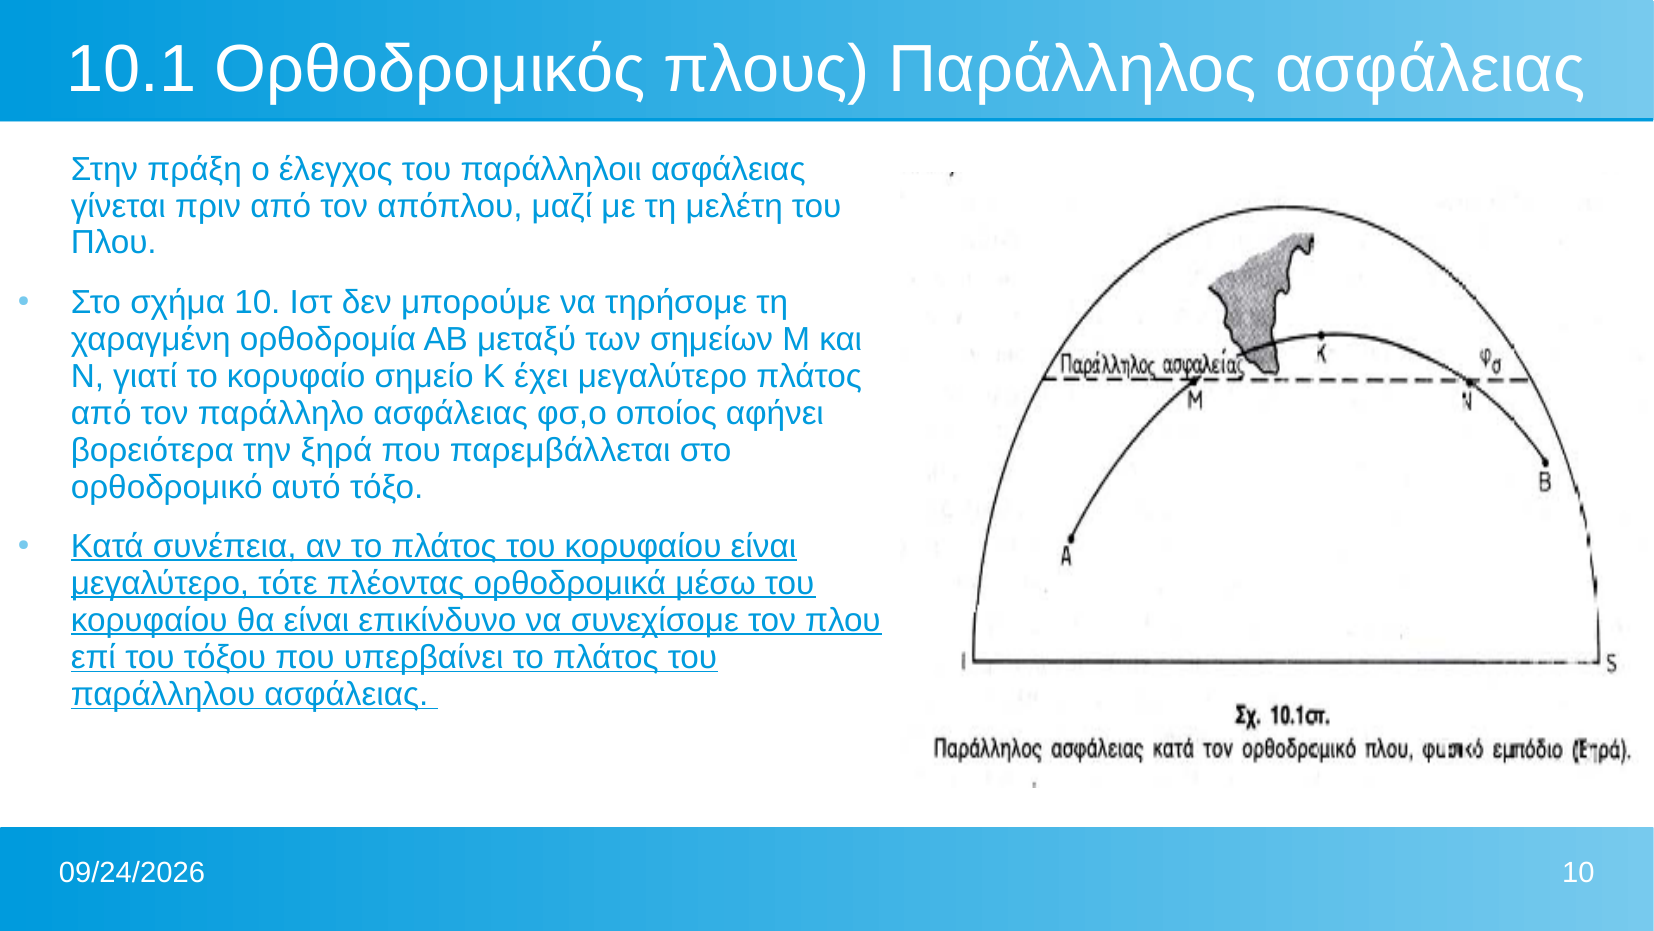

# 10.1 Ορθοδρομικός πλους) Παράλληλος ασφάλειας
Στην πράξη o έλεγχος του παράλληλοιι ασφάλειας γίνεται πριν από τον απόπλου, μαζί με τη μελέτη του Πλου.
Στο σχήμα 10. Ιστ δεν μπορούμε να τηρήσομε τη χαραγμένη ορθοδρομία ΑΒ μεταξύ των σημείων Μ και N, γιατί το κορυφαίο σημείο Κ έχει μεγαλύτερο πλάτος από τον παράλληλο ασφάλειας φσ,ο οποίος αφήνει βορειότερα την ξηρά που παρεμβάλλεται στο ορθοδρομικό αυτό τόξο.
Κατά συνέπεια, αν το πλάτος του κορυφαίου είναι μεγαλύτερο, τότε πλέοντας ορθοδρομικά μέσω του κορυφαίου θα είναι επικίνδυνο να συνεχίσομε τον πλου επί του τόξου που υπερβαίνει το πλάτος του παράλληλου ασφάλειας.
10